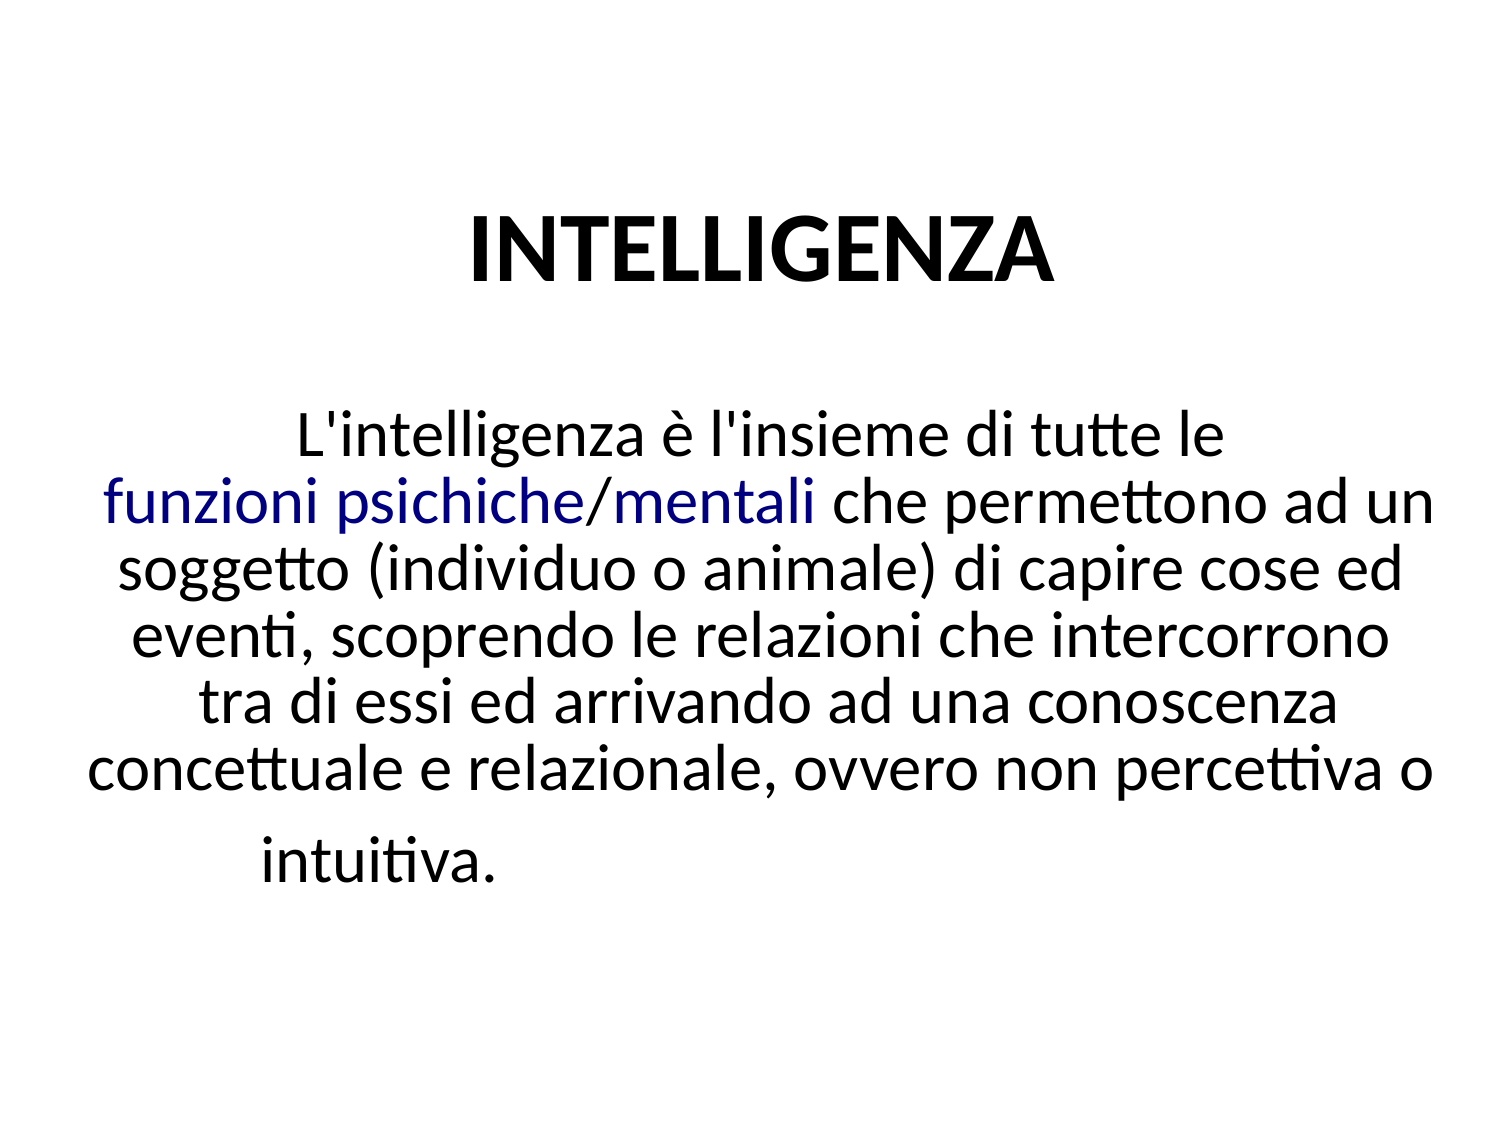

# INTELLIGENZA L'intelligenza è l'insieme di tutte le funzioni psichiche/mentali che permettono ad un soggetto (individuo o animale) di capire cose ed eventi, scoprendo le relazioni che intercorrono tra di essi ed arrivando ad una conoscenza concettuale e relazionale, ovvero non percettiva o intuitiva.